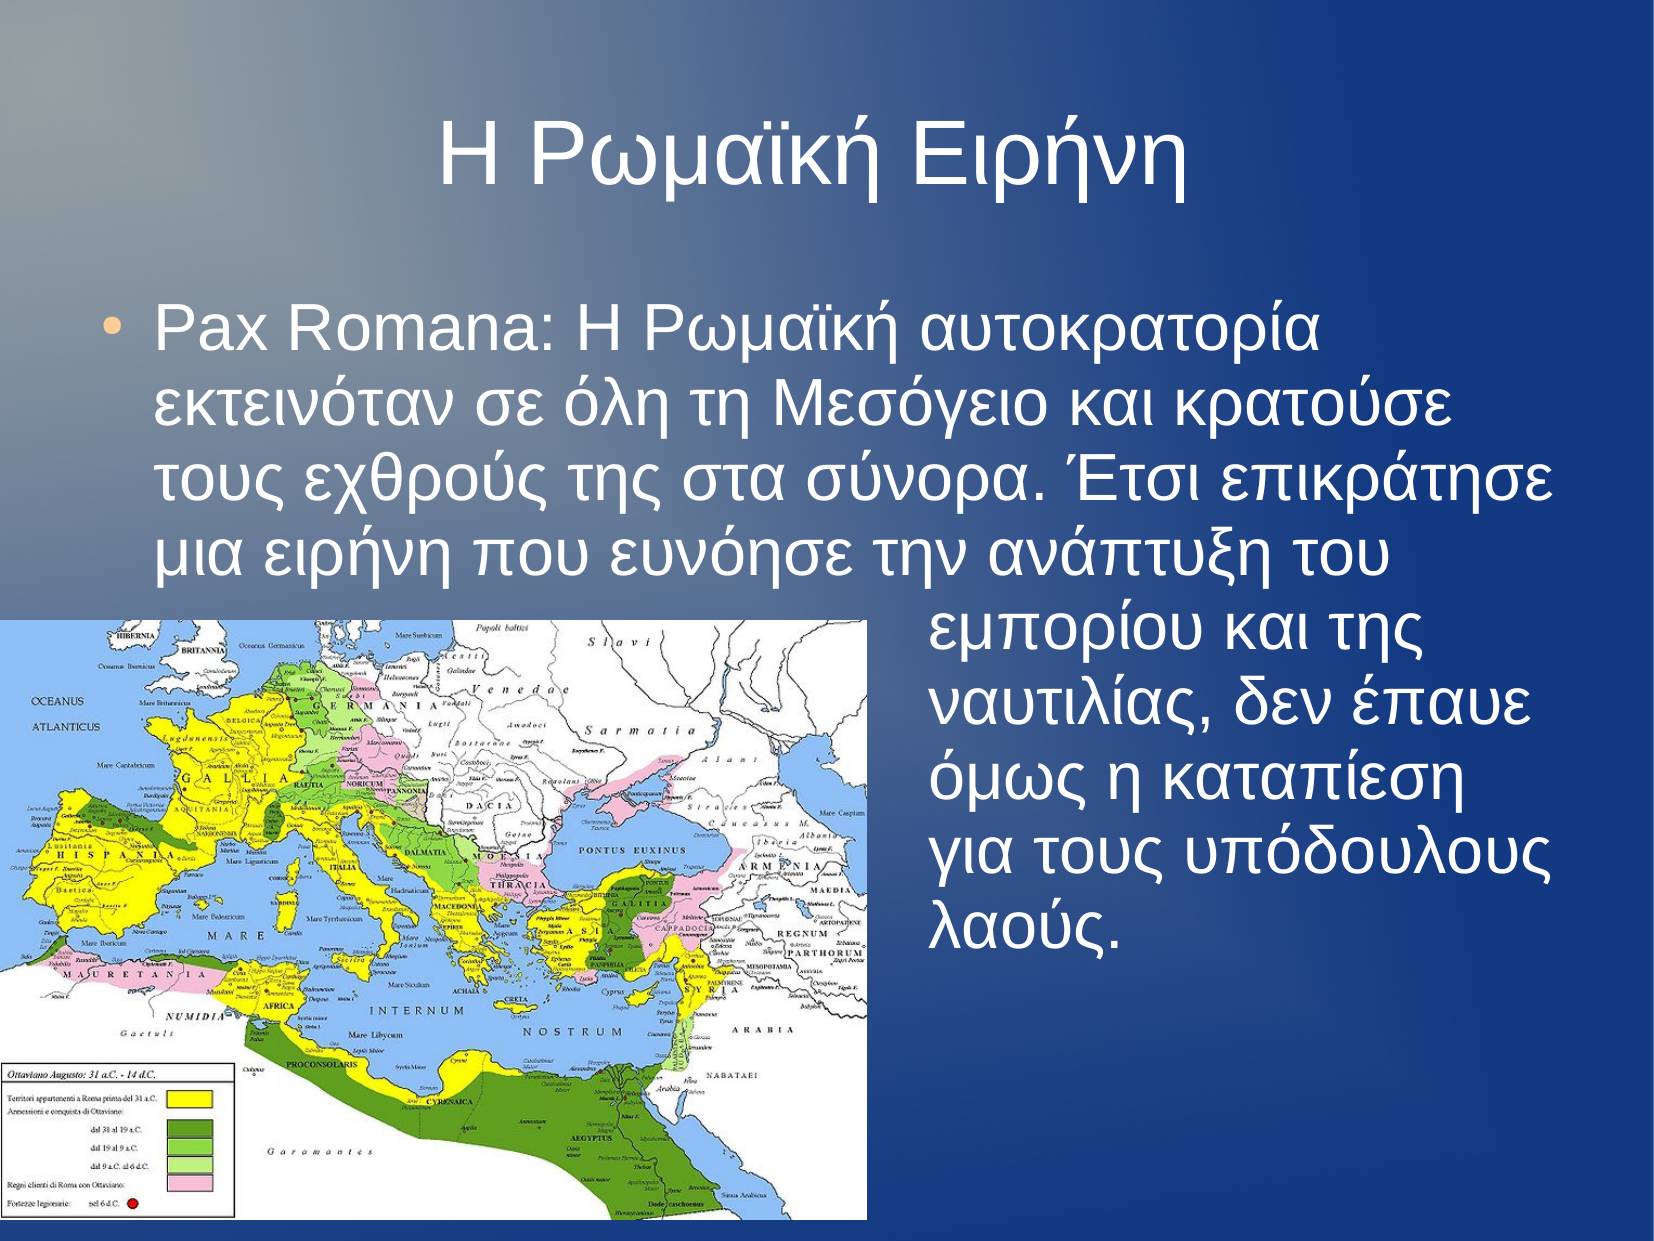

# Η Ρωμαϊκή Ειρήνη
Pax Romana: Η Ρωμαϊκή αυτοκρατορία εκτεινόταν σε όλη τη Μεσόγειο και κρατούσε τους εχθρούς της στα σύνορα. Έτσι επικράτησε μια ειρήνη που ευνόησε την ανάπτυξη του εμπορίου και της ναυτιλίας, δεν έπαυε όμως η καταπίεση για τους υπόδουλους λαούς.